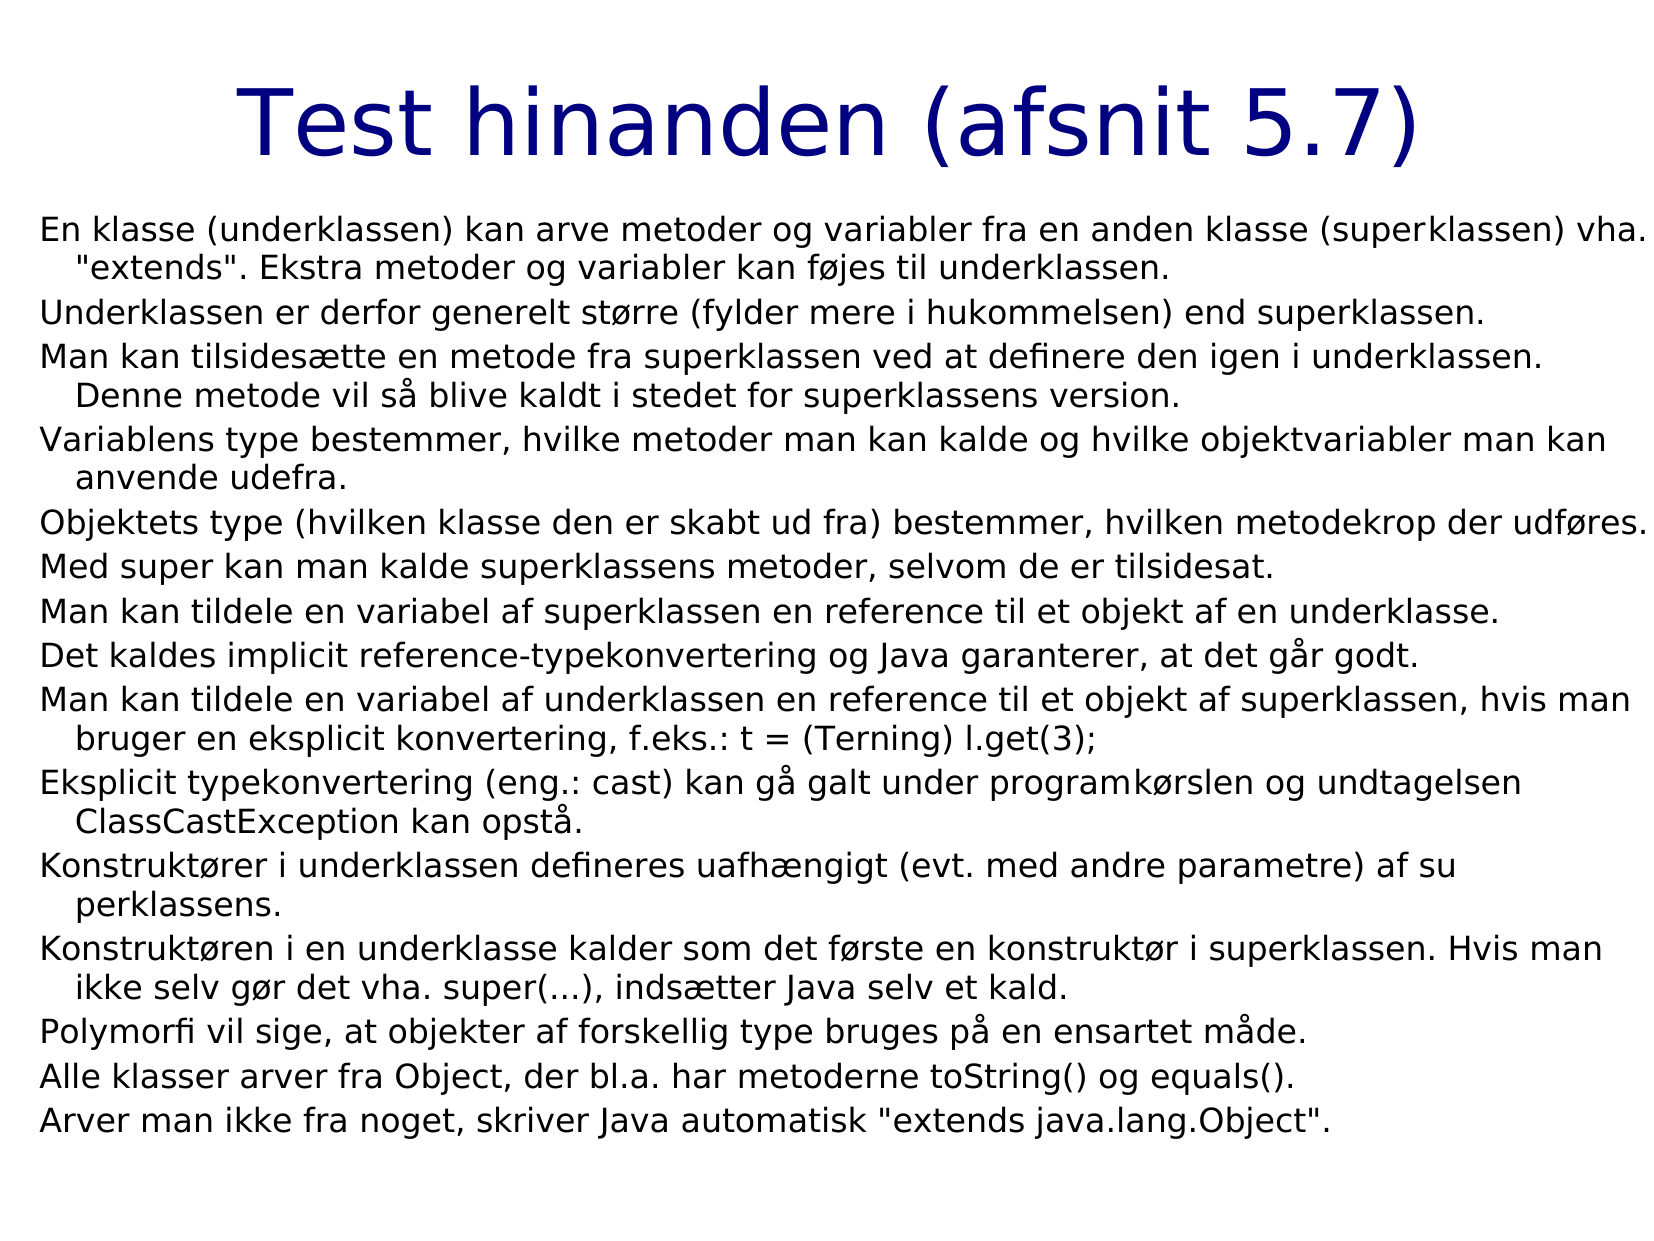

# Test hinanden (afsnit 5.7)
En klasse (underklassen) kan arve metoder og variabler fra en anden klasse (super­klassen) vha. "extends". Ekstra metoder og variabler kan føjes til underklassen.
Underklassen er derfor generelt større (fylder mere i hukommelsen) end superklassen.
Man kan tilsidesætte en metode fra superklassen ved at definere den igen i underklassen. Denne metode vil så blive kaldt i stedet for superklassens version.
Variablens type bestemmer, hvilke metoder man kan kalde og hvilke objektvariabler man kan anvende udefra.
Objektets type (hvilken klasse den er skabt ud fra) bestemmer, hvilken metodekrop der udføres.
Med super kan man kalde superklassens metoder, selvom de er tilsidesat.
Man kan tildele en variabel af superklassen en reference til et objekt af en underklasse.
Det kaldes implicit reference-typekonvertering og Java garanterer, at det går godt.
Man kan tildele en variabel af underklassen en reference til et objekt af superklassen, hvis man bruger en eksplicit konvertering, f.eks.: t = (Terning) l.get(3);
Eksplicit typekonvertering (eng.: cast) kan gå galt under program­kørslen og undtagelsen ClassCastException kan opstå.
Konstruktører i underklassen defineres uafhængigt (evt. med andre parametre) af su­perklassens.
Konstruktøren i en underklasse kalder som det første en konstruktør i superklassen. Hvis man ikke selv gør det vha. super(...), indsætter Java selv et kald.
Polymorfi vil sige, at objekter af forskellig type bruges på en ensartet måde.
Alle klasser arver fra Object, der bl.a. har metoderne toString() og equals().
Arver man ikke fra noget, skriver Java automatisk "extends java.lang.Object".